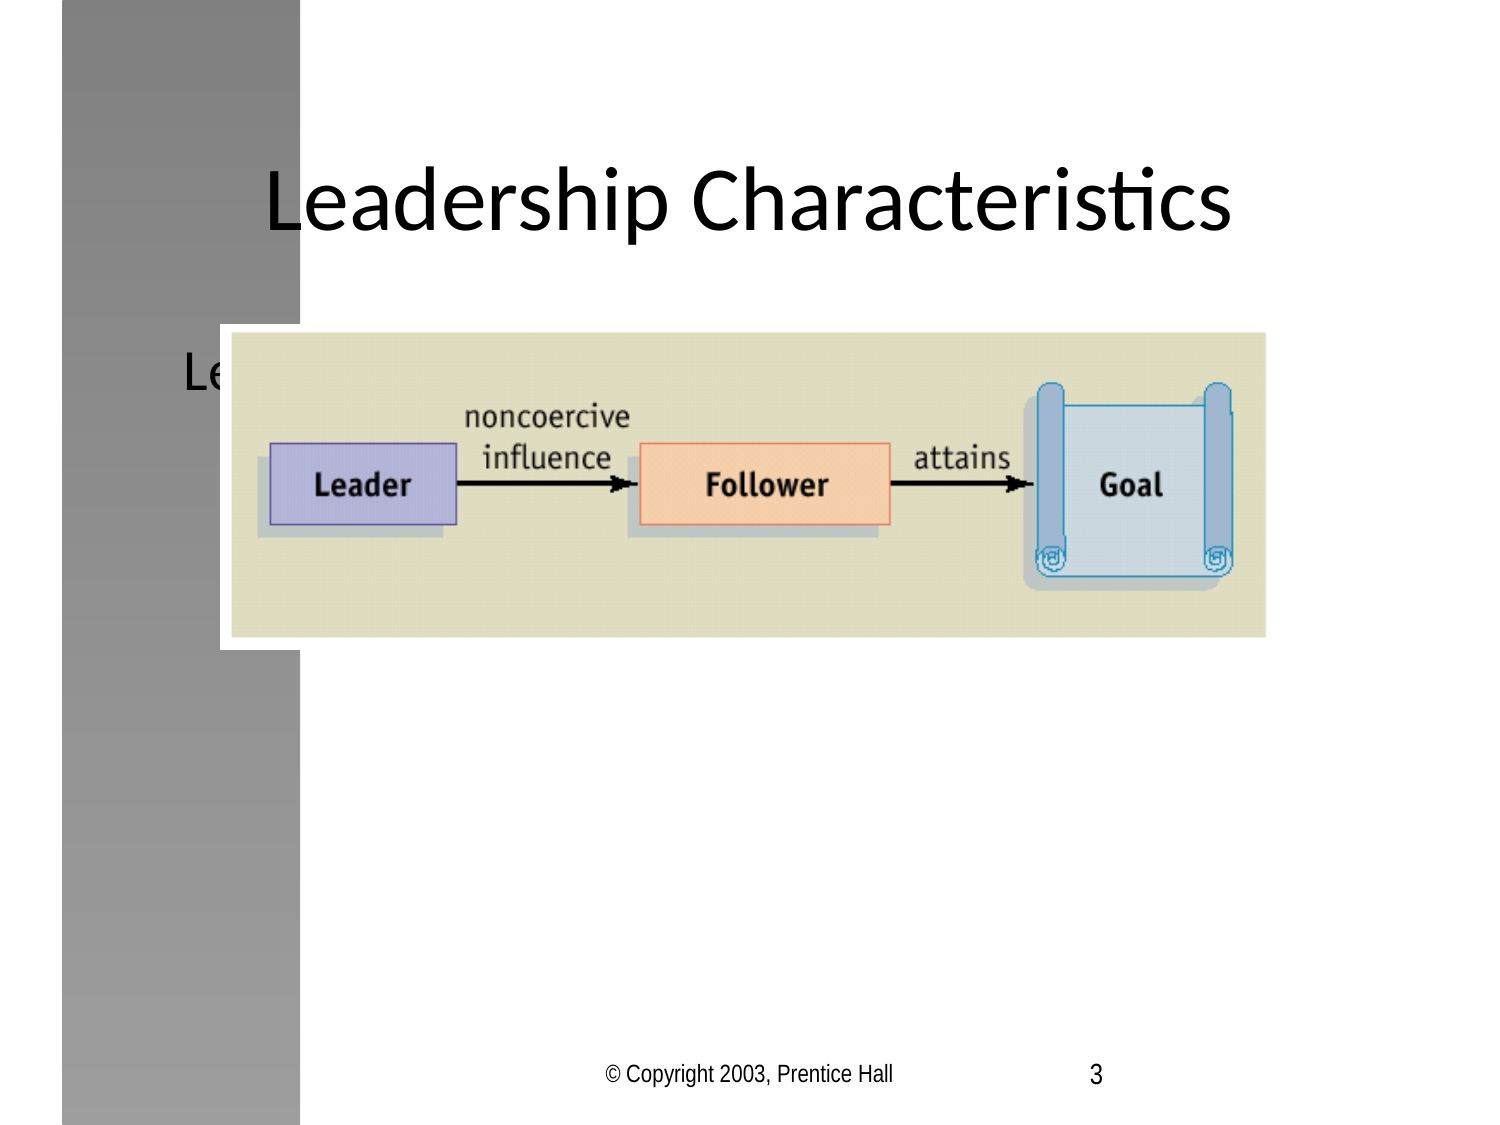

# Leadership Characteristics
Leadership:
Involves noncoercive influence
Is goal directed
Requires followers
© Copyright 2003, Prentice Hall